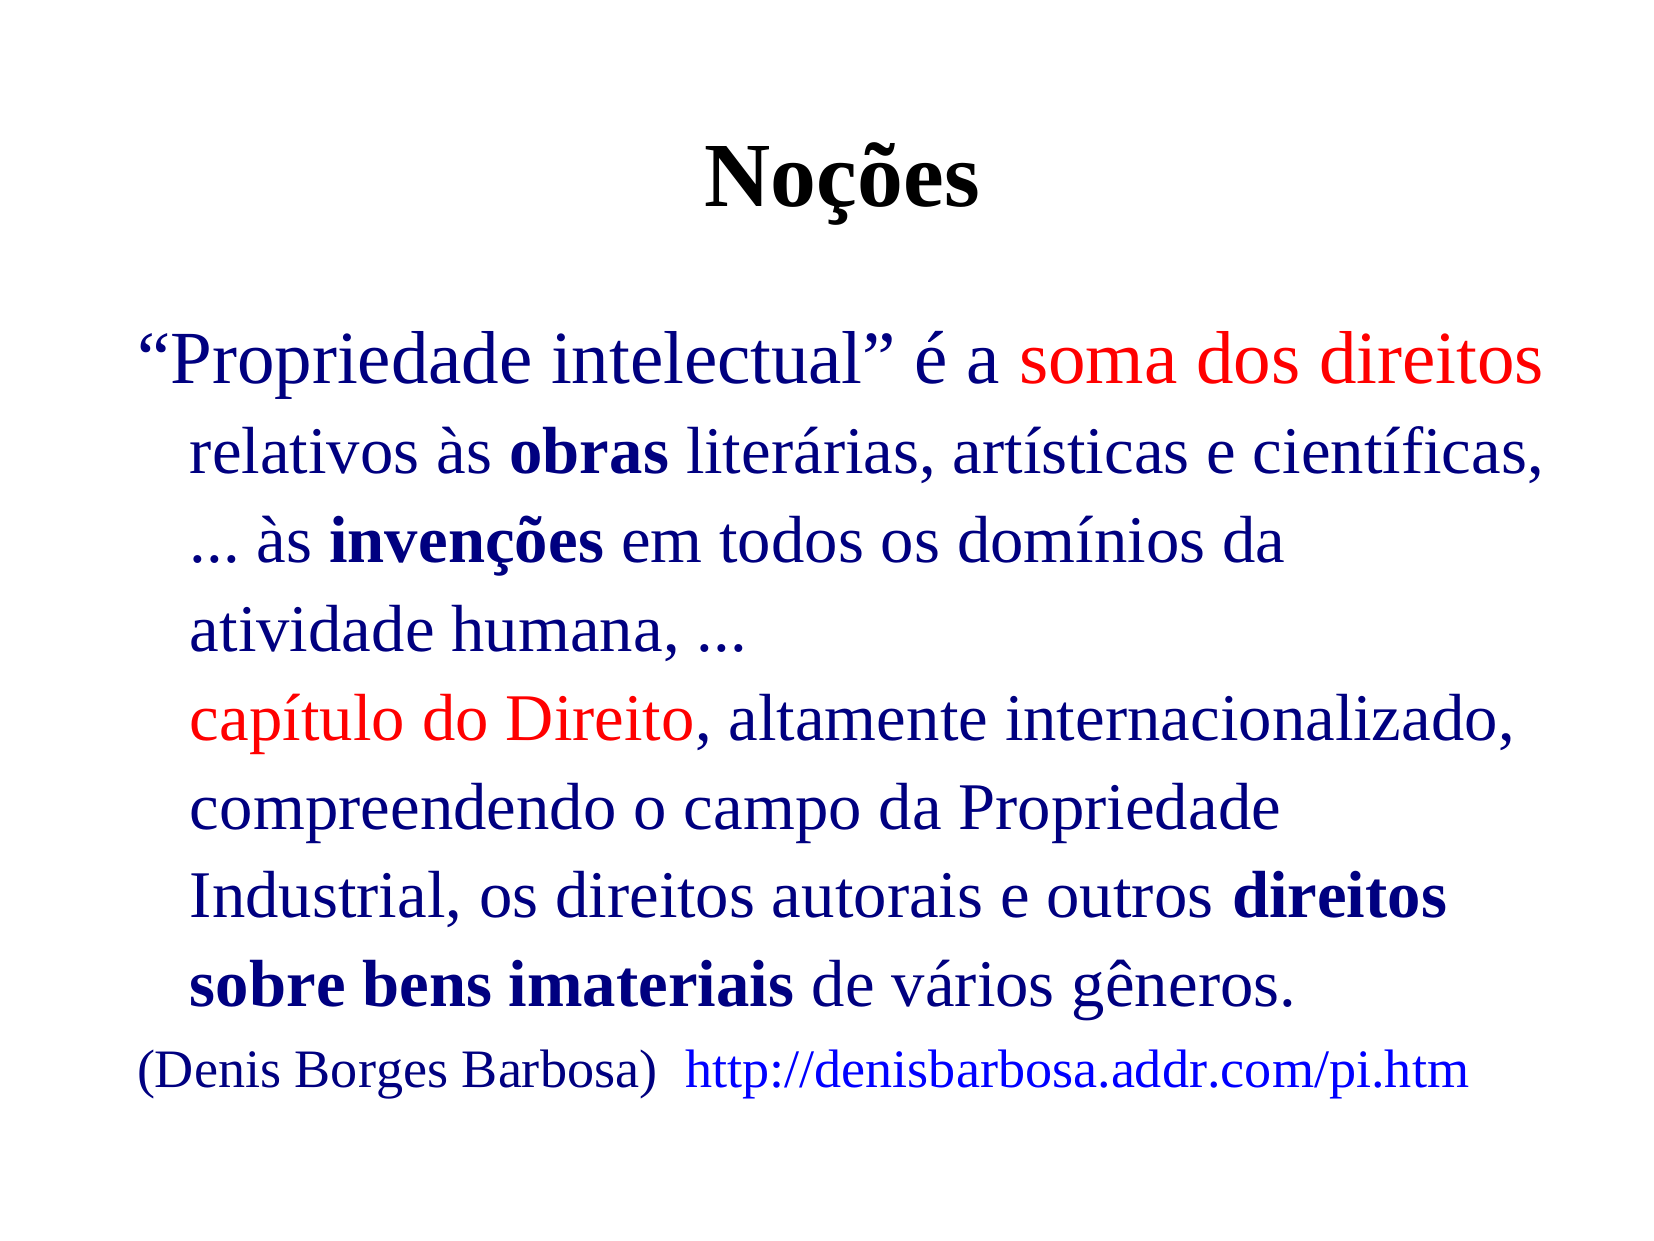

# Noções
“Propriedade intelectual” é a soma dos direitos relativos às obras literárias, artísticas e científicas, ... às invenções em todos os domínios da atividade humana, ...
capítulo do Direito, altamente internacionalizado, compreendendo o campo da Propriedade Industrial, os direitos autorais e outros direitos sobre bens imateriais de vários gêneros.
(Denis Borges Barbosa) http://denisbarbosa.addr.com/pi.htm